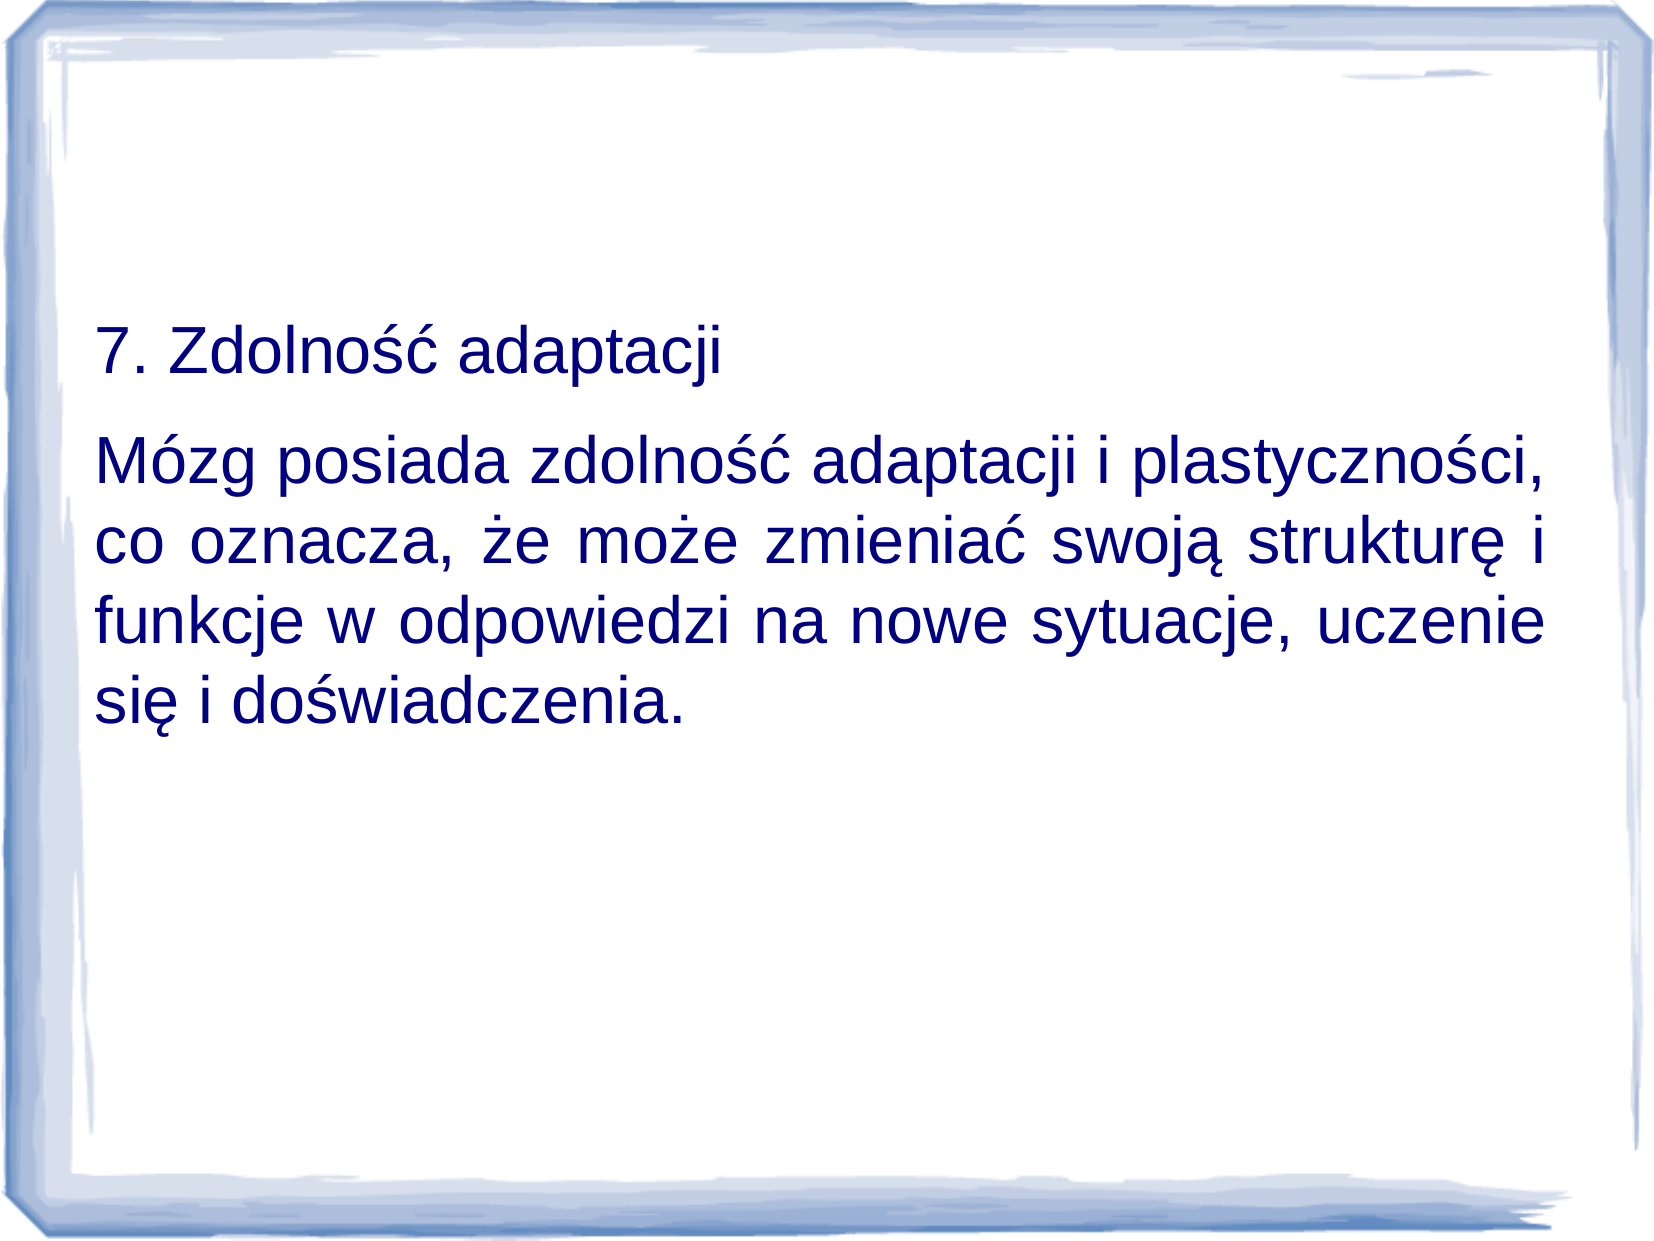

# 7. Zdolność adaptacji
Mózg posiada zdolność adaptacji i plastyczności, co oznacza, że może zmieniać swoją strukturę i funkcje w odpowiedzi na nowe sytuacje, uczenie się i doświadczenia.